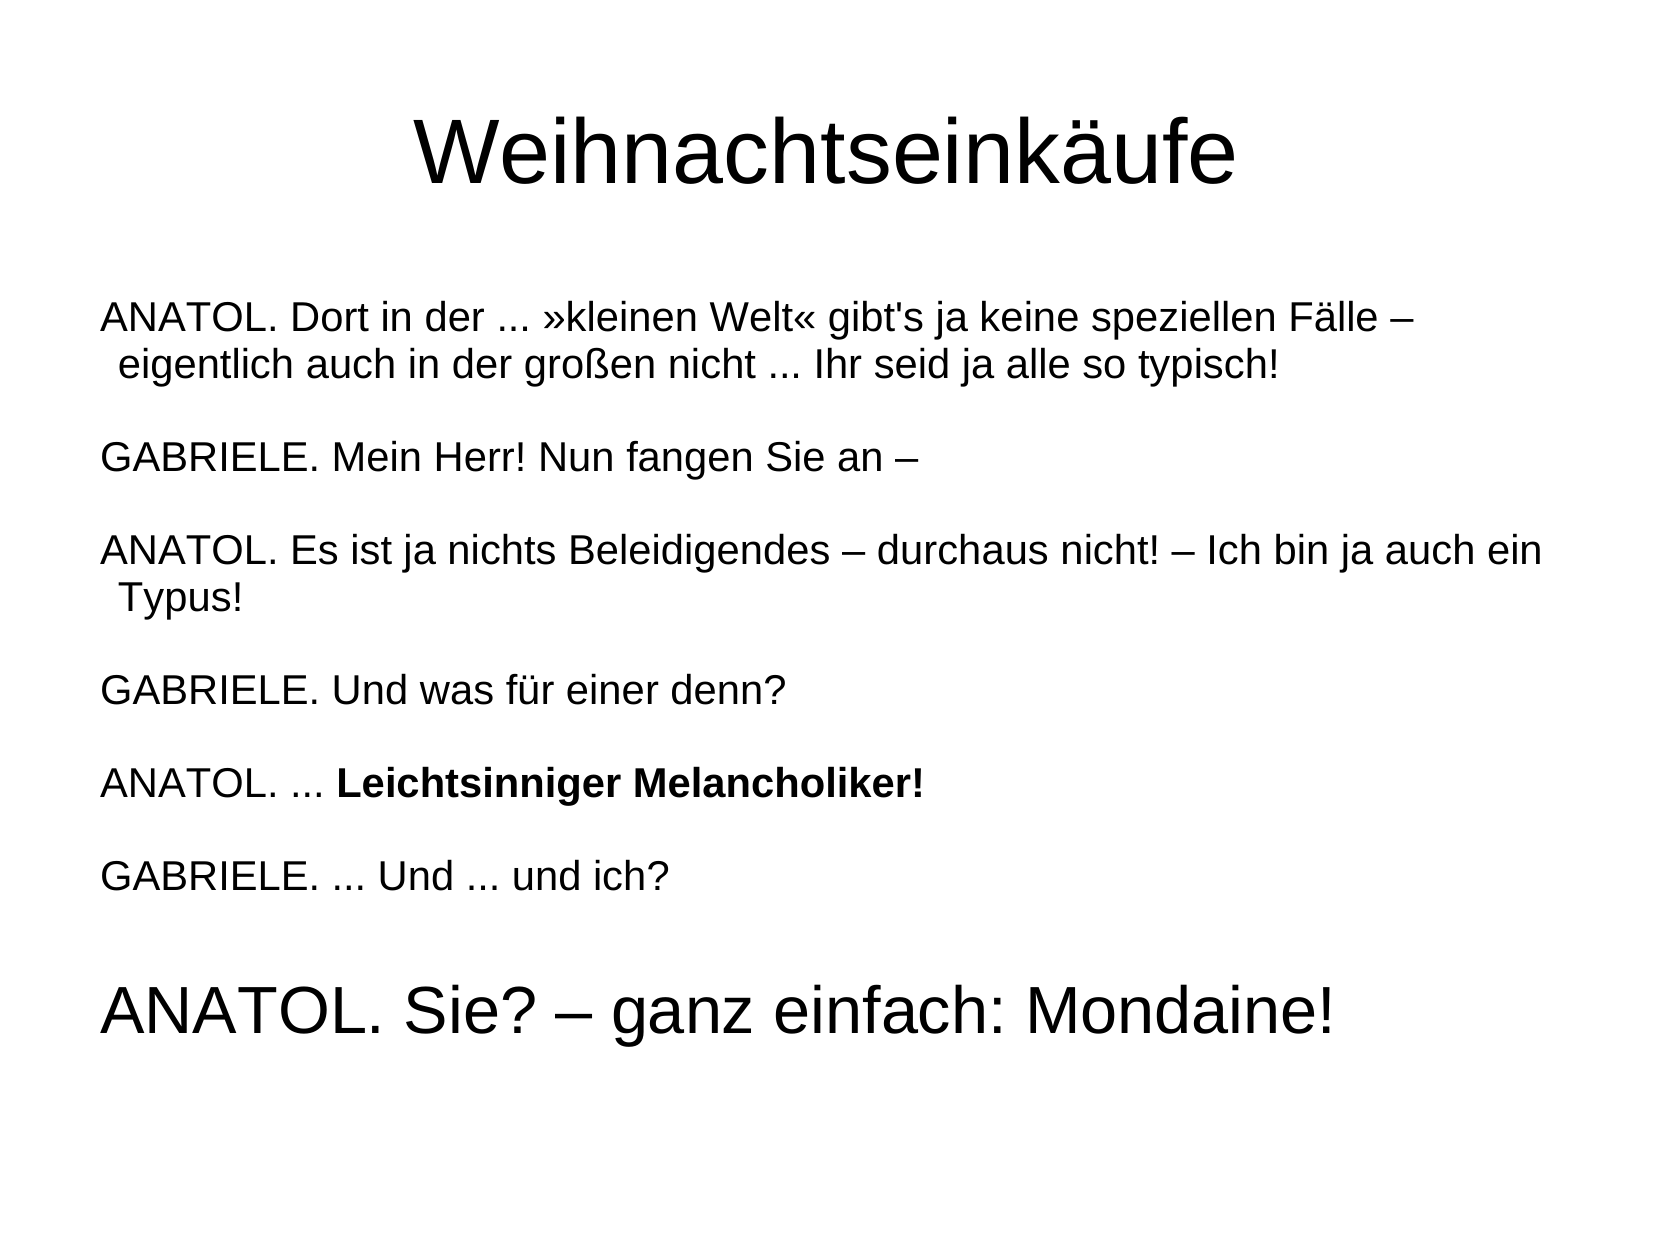

# Weihnachtseinkäufe
ANATOL. Dort in der ... »kleinen Welt« gibt's ja keine speziellen Fälle – eigentlich auch in der großen nicht ... Ihr seid ja alle so typisch!
GABRIELE. Mein Herr! Nun fangen Sie an –
ANATOL. Es ist ja nichts Beleidigendes – durchaus nicht! – Ich bin ja auch ein Typus!
GABRIELE. Und was für einer denn?
ANATOL. ... Leichtsinniger Melancholiker!
GABRIELE. ... Und ... und ich?
ANATOL. Sie? – ganz einfach: Mondaine!